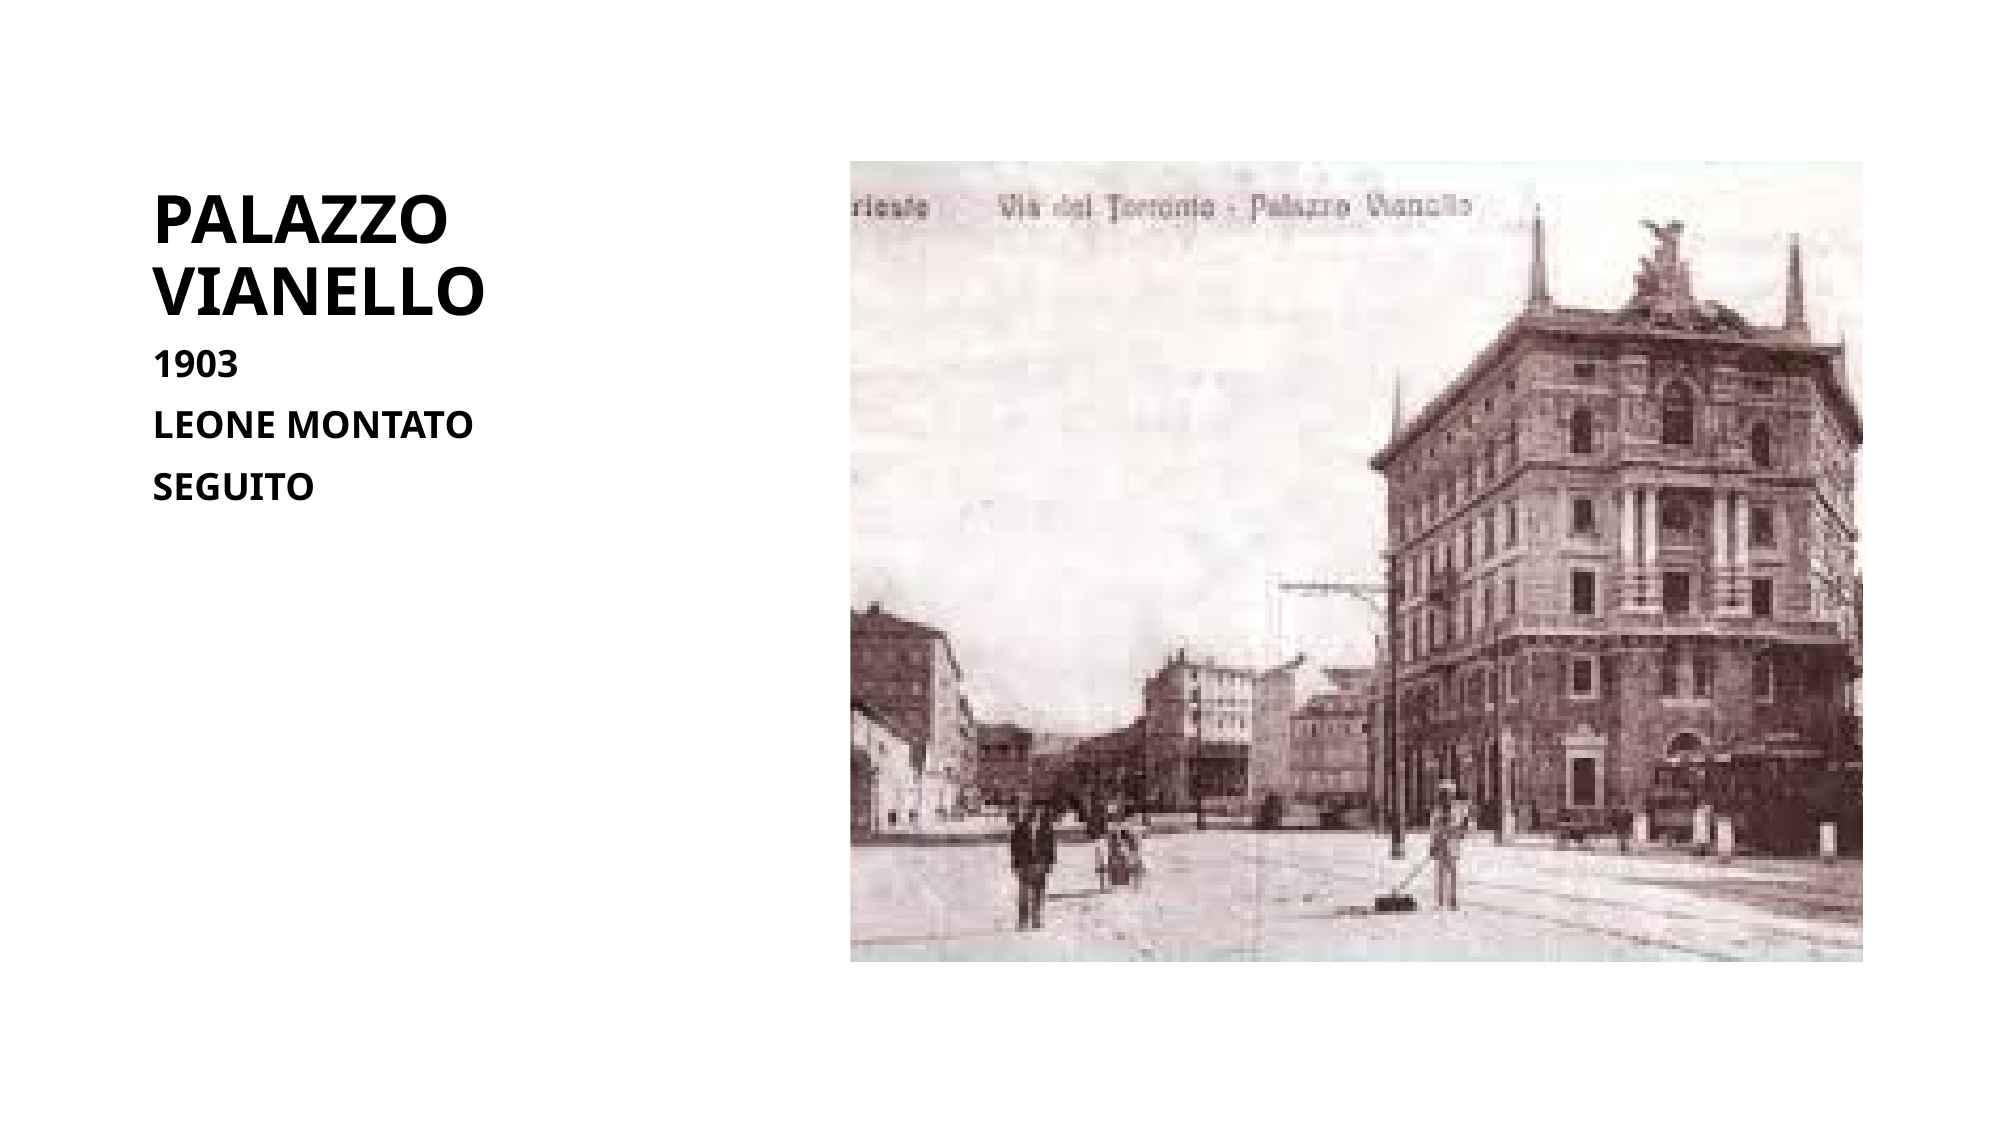

# PALAZZO VIANELLO
1903
LEONE MONTATO
SEGUITO